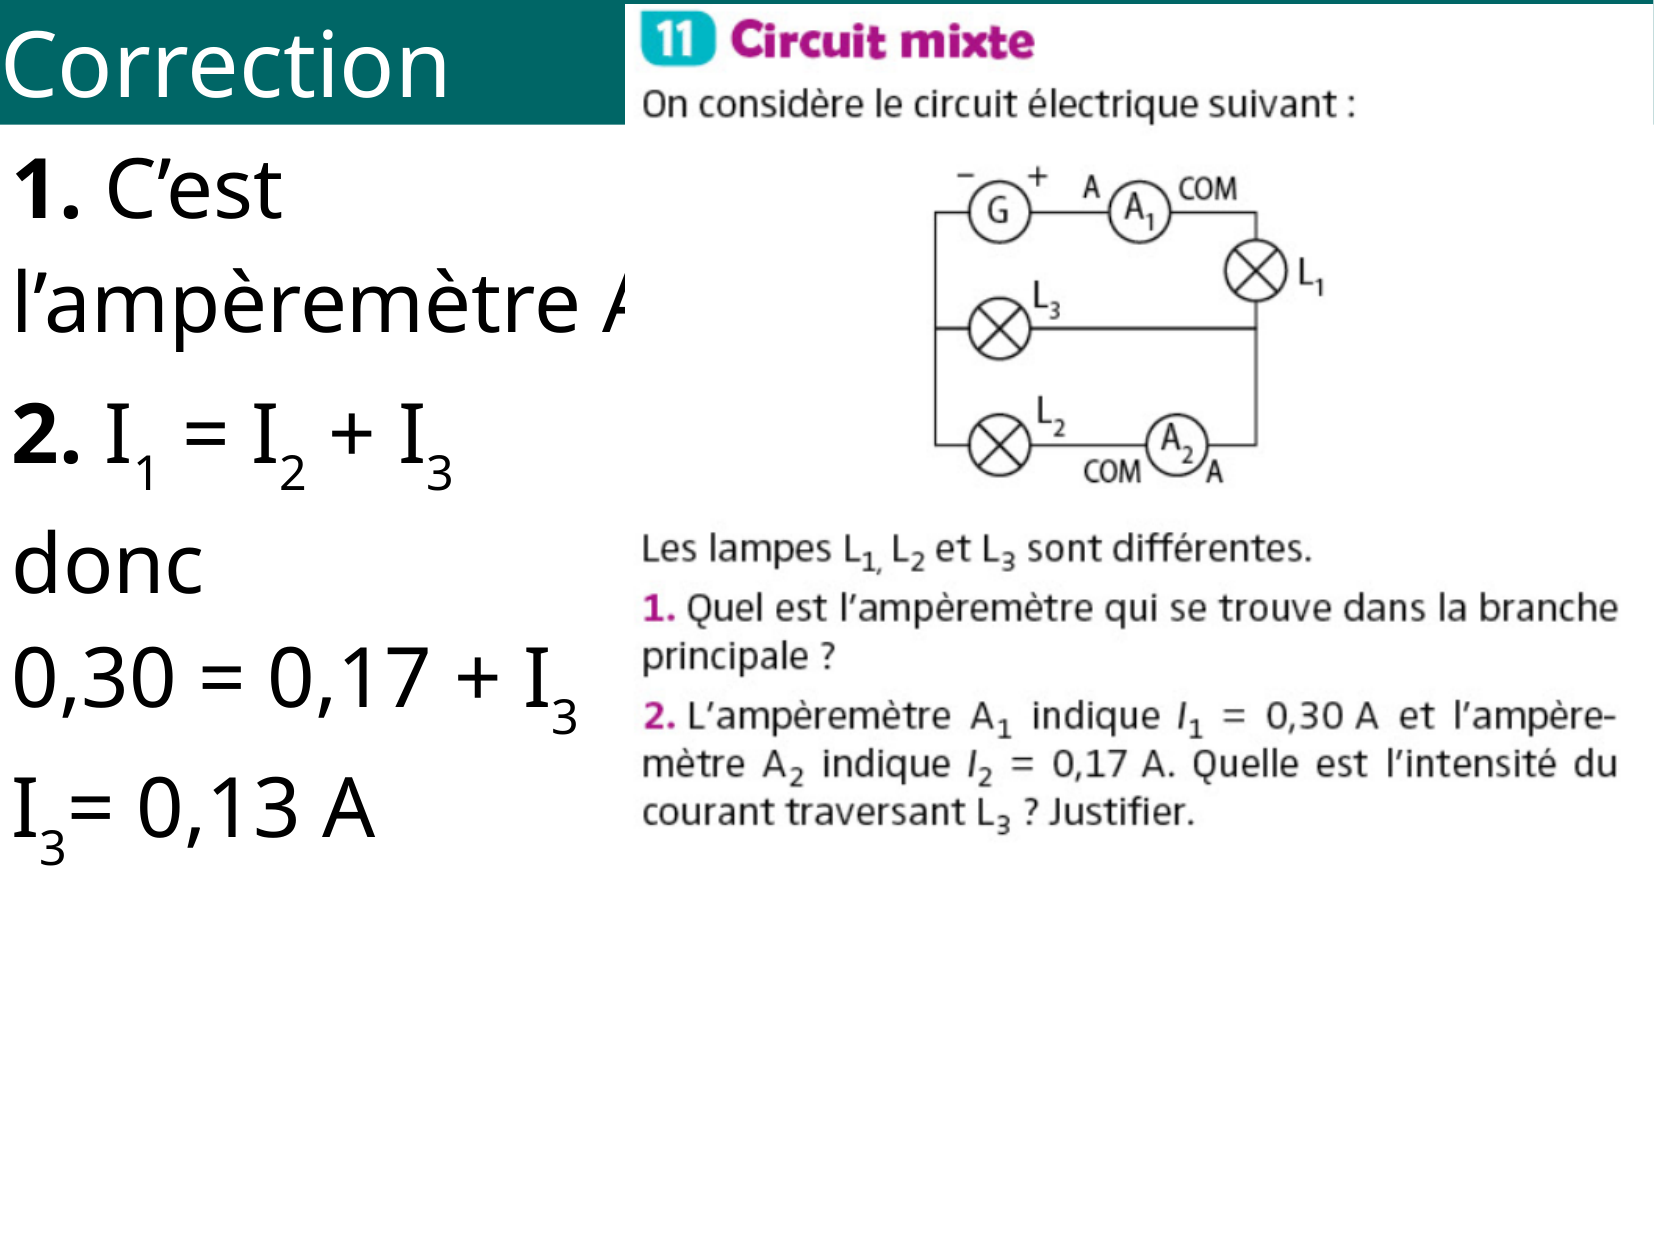

# Correction
1. C’est
l’ampèremètre A1
2. I1 = I2 + I3
donc
0,30 = 0,17 + I3
I3= 0,13 A